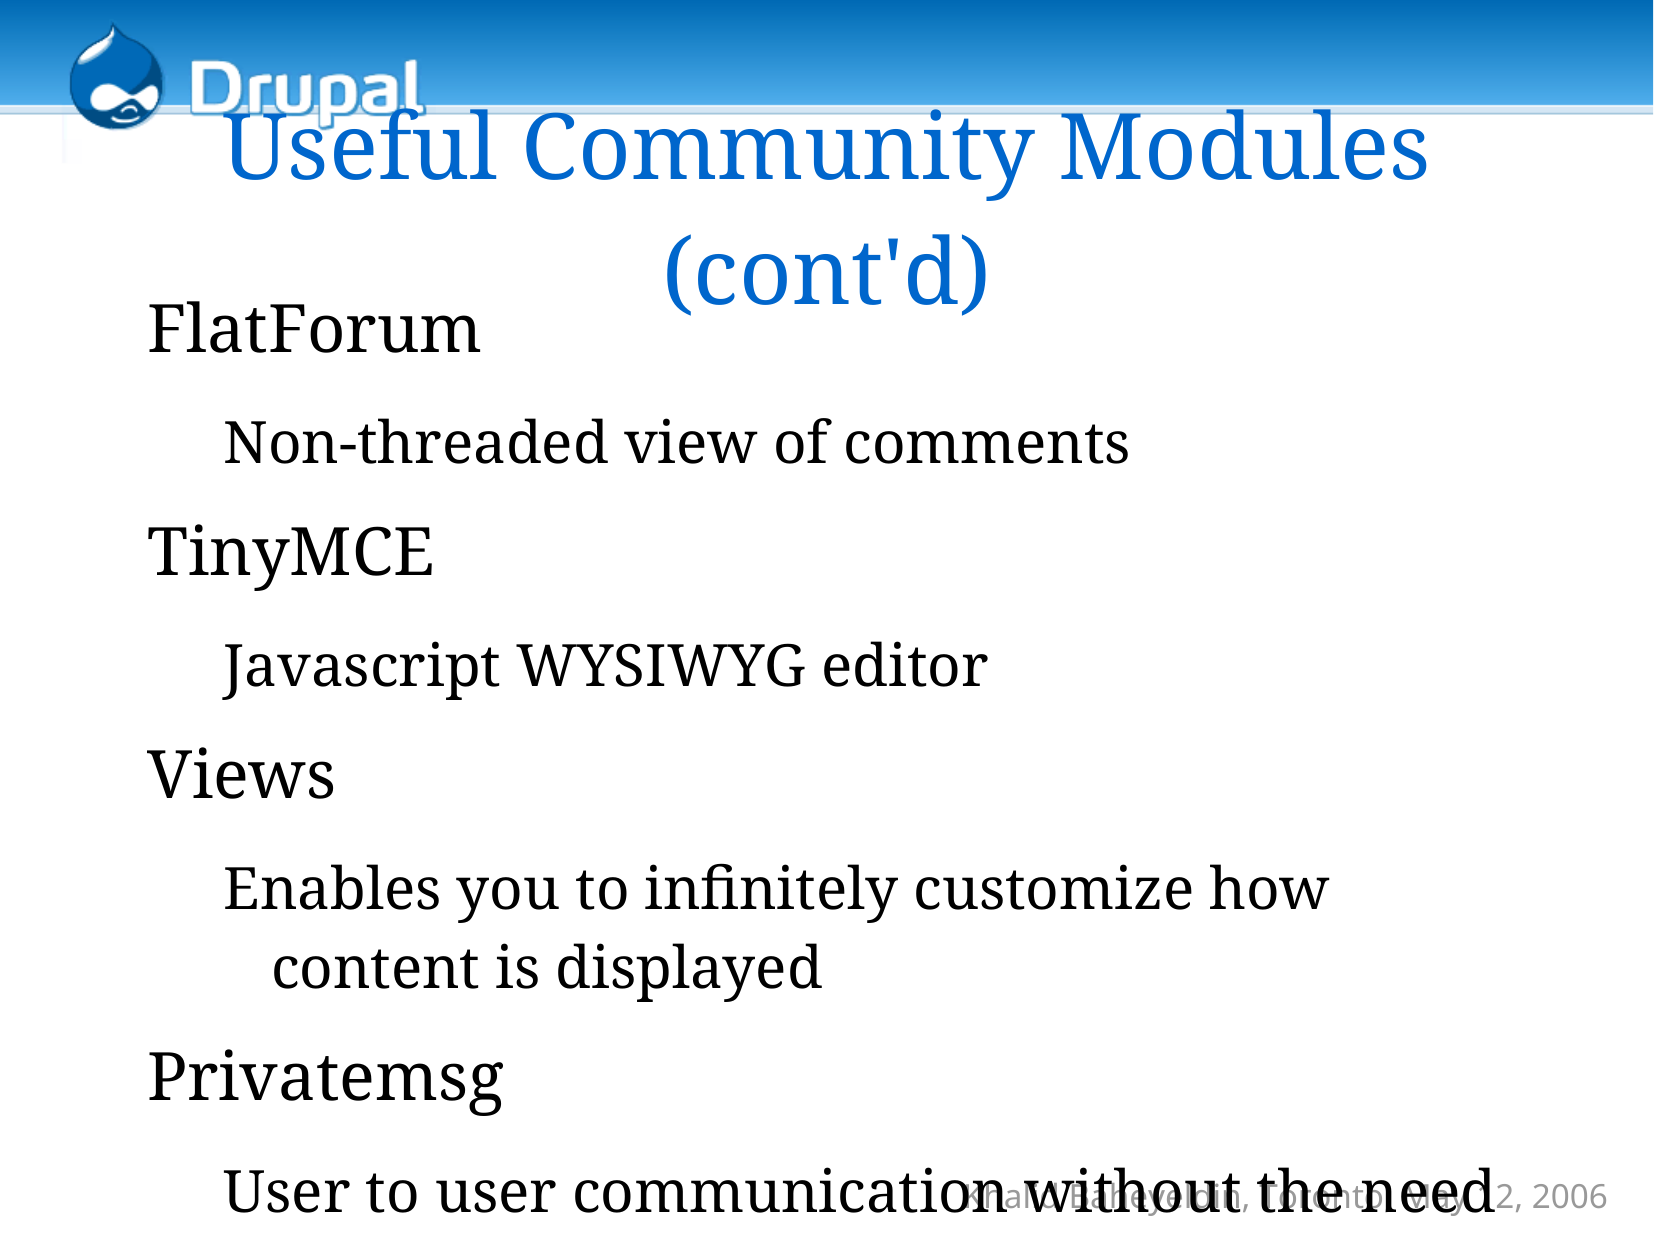

# Useful Community Modules (cont'd)
FlatForum
Non-threaded view of comments
TinyMCE
Javascript WYSIWYG editor
Views
Enables you to infinitely customize how content is displayed
Privatemsg
User to user communication without the need for email